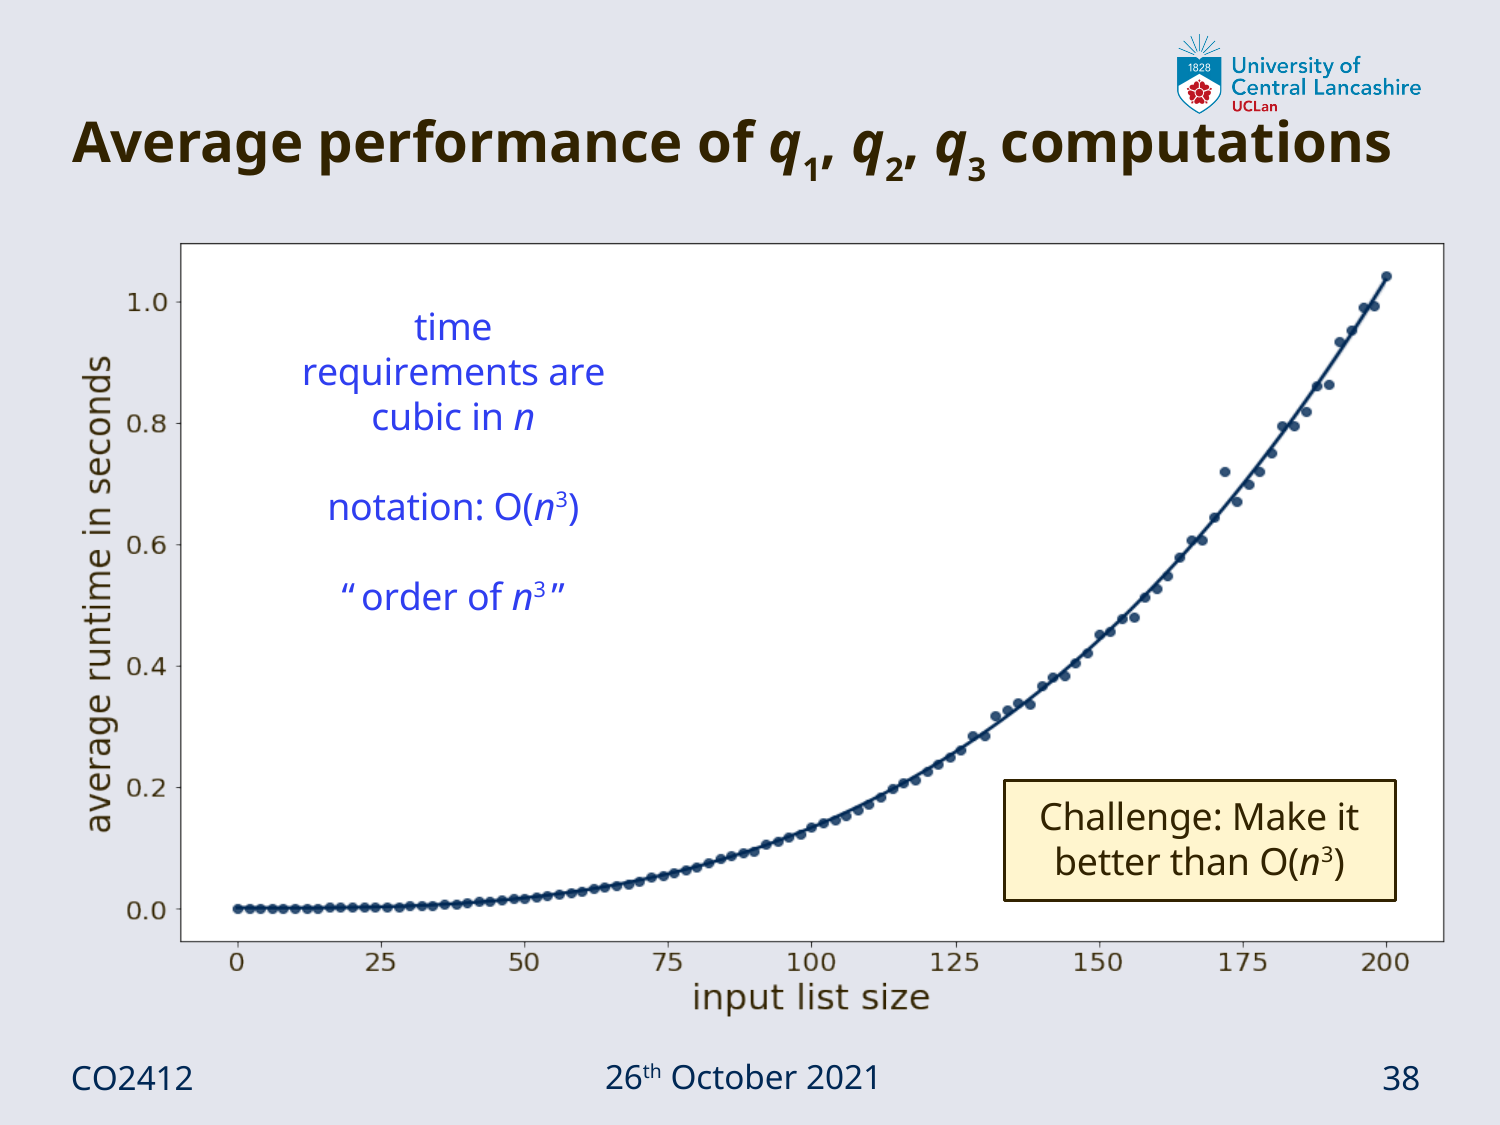

# Average performance of q1, q2, q3 computations
time requirements are cubic in n
notation: O(n3)
“ order of n3 ”
Challenge: Make it
better than O(n3)